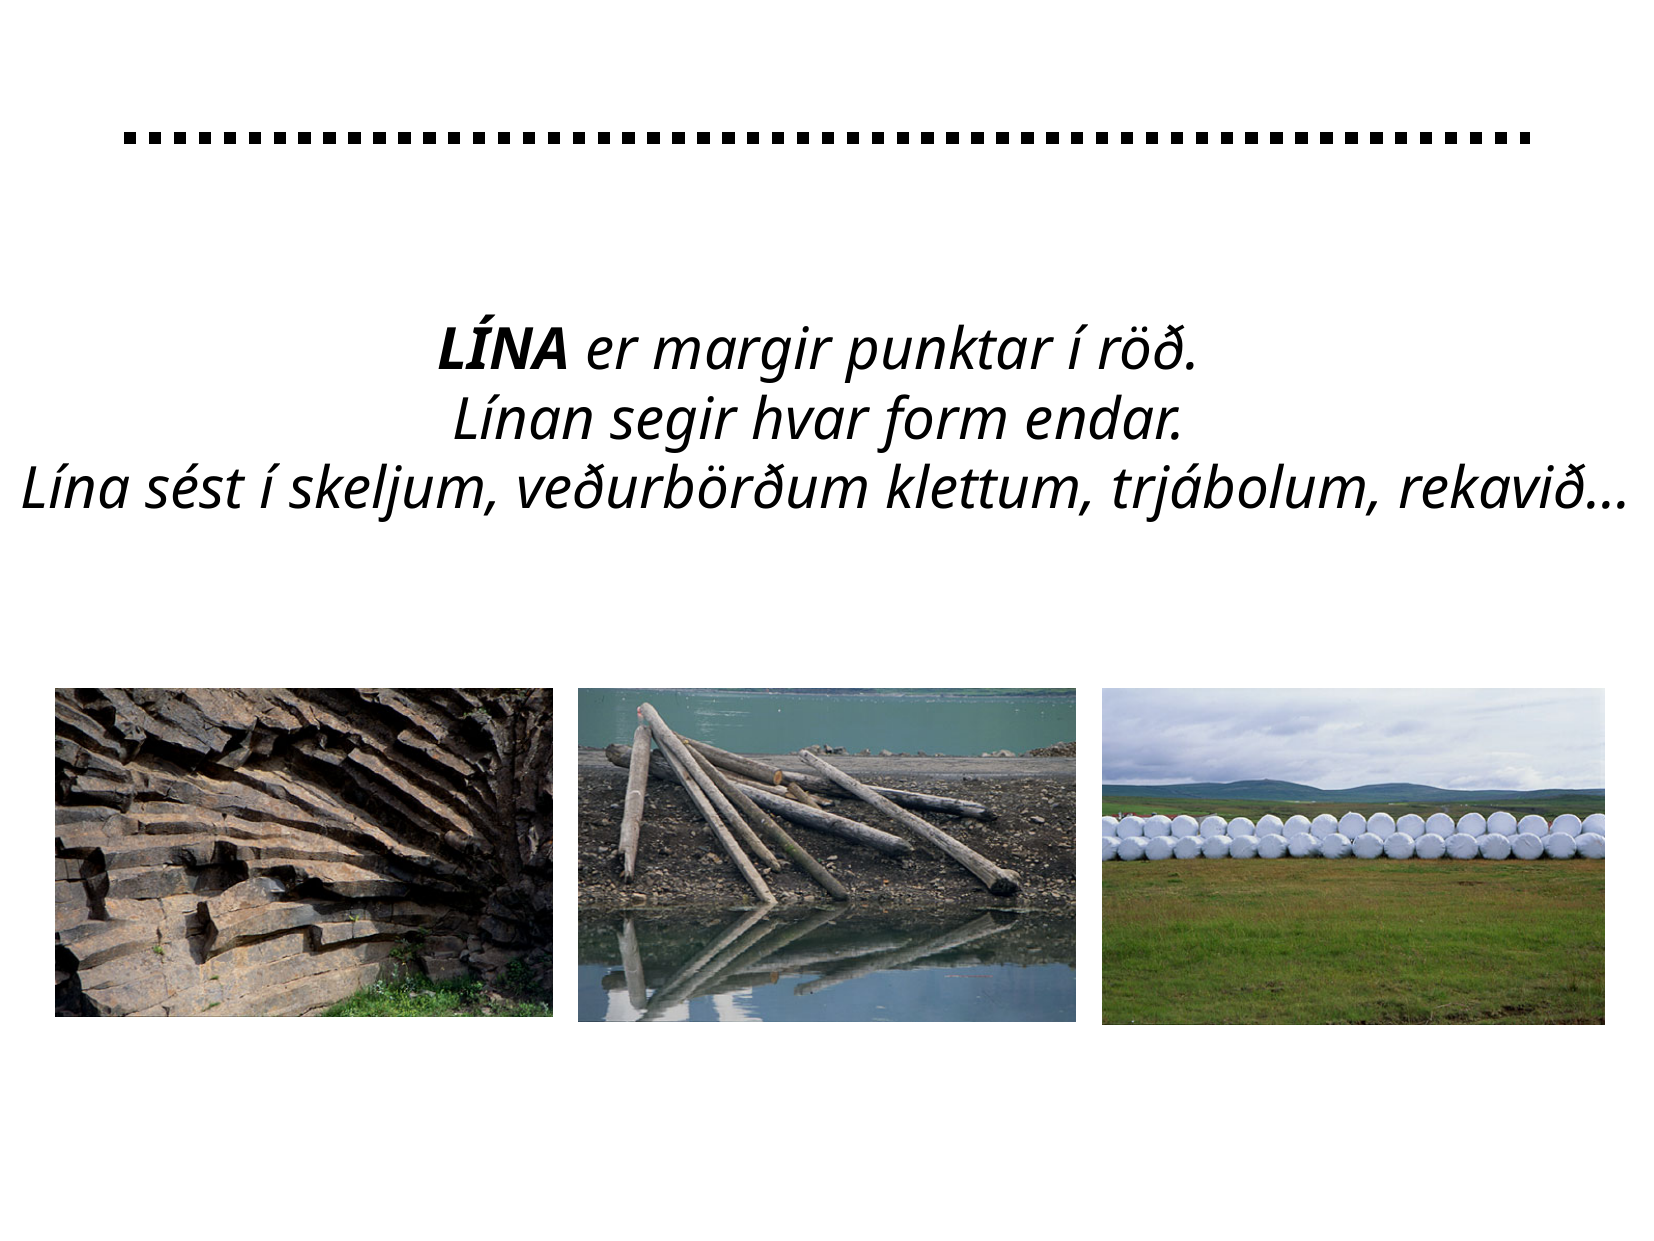

LÍNA er margir punktar í röð.
Línan segir hvar form endar.
Lína sést í skeljum, veðurbörðum klettum, trjábolum, rekavið...